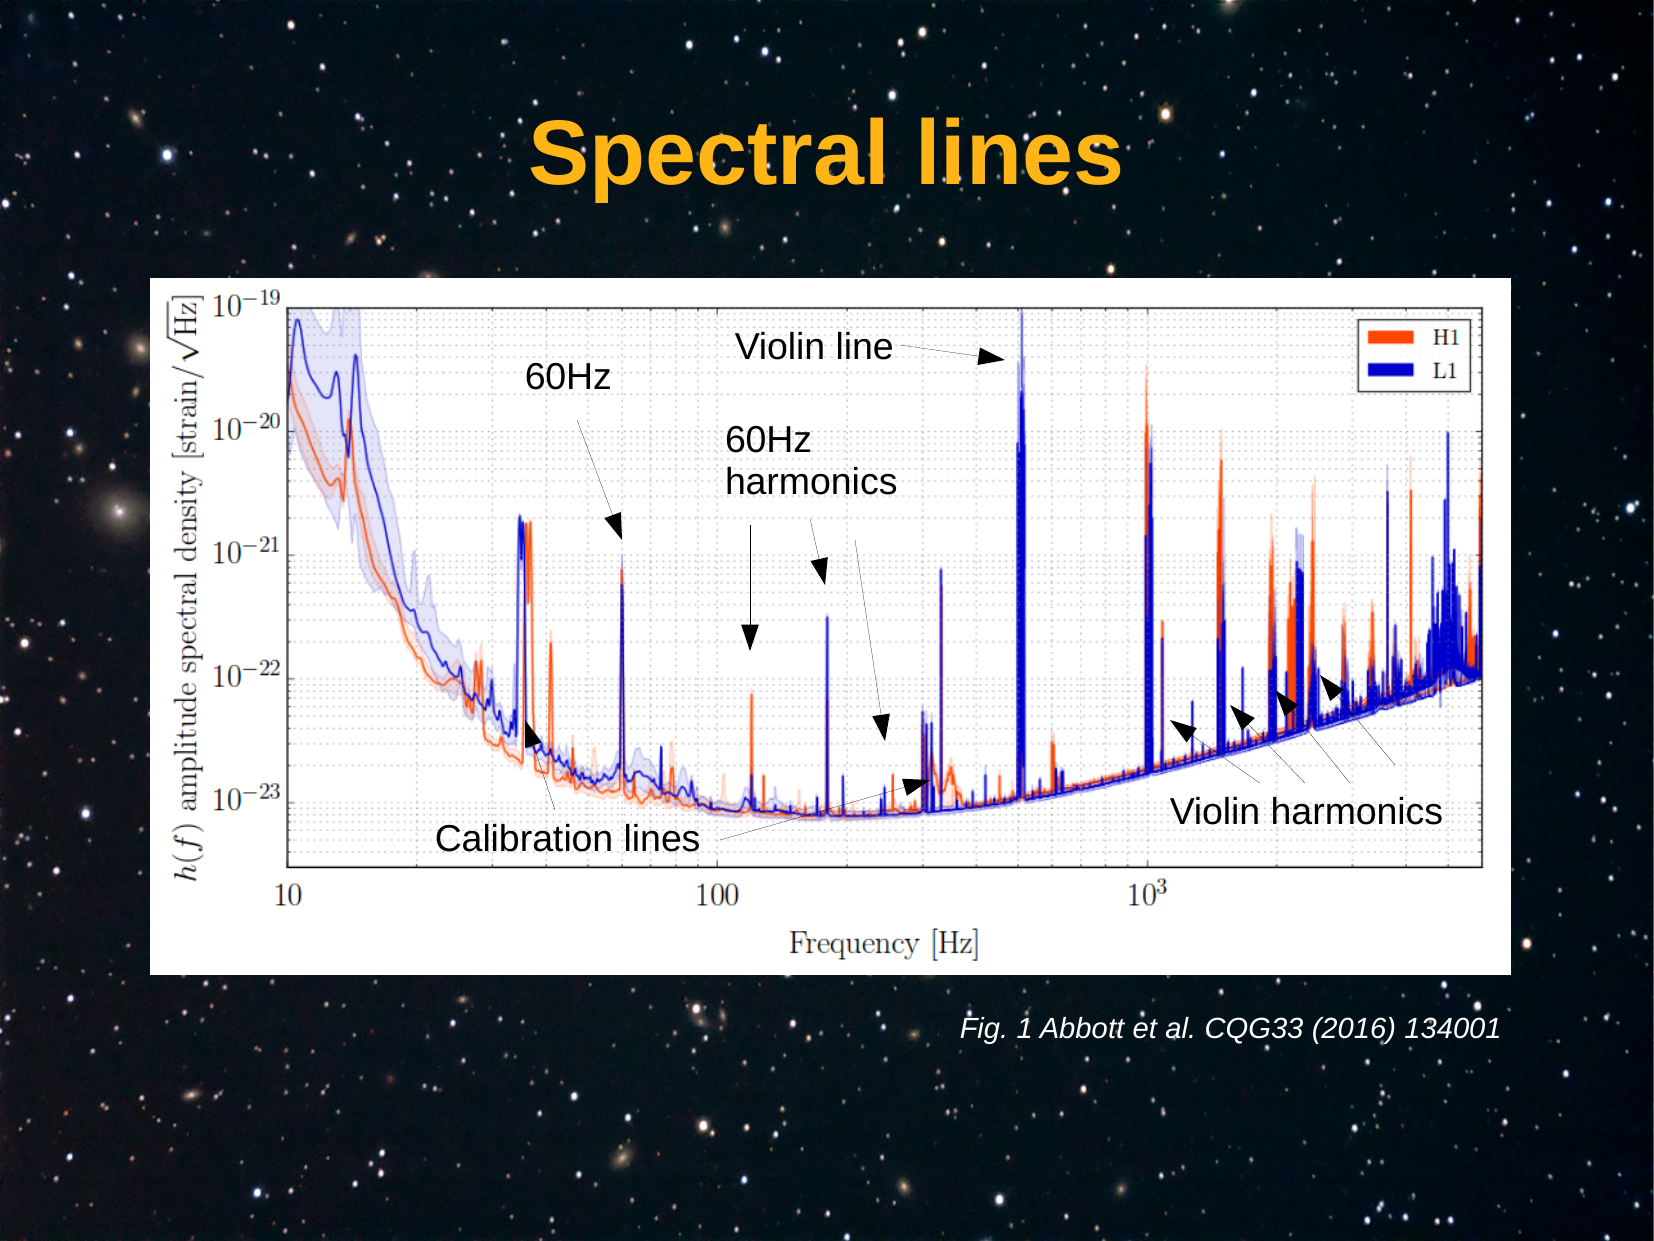

# Spectral lines
Violin line
60Hz
60Hz harmonics
Violin harmonics
Calibration lines
Fig. 1 Abbott et al. CQG33 (2016) 134001